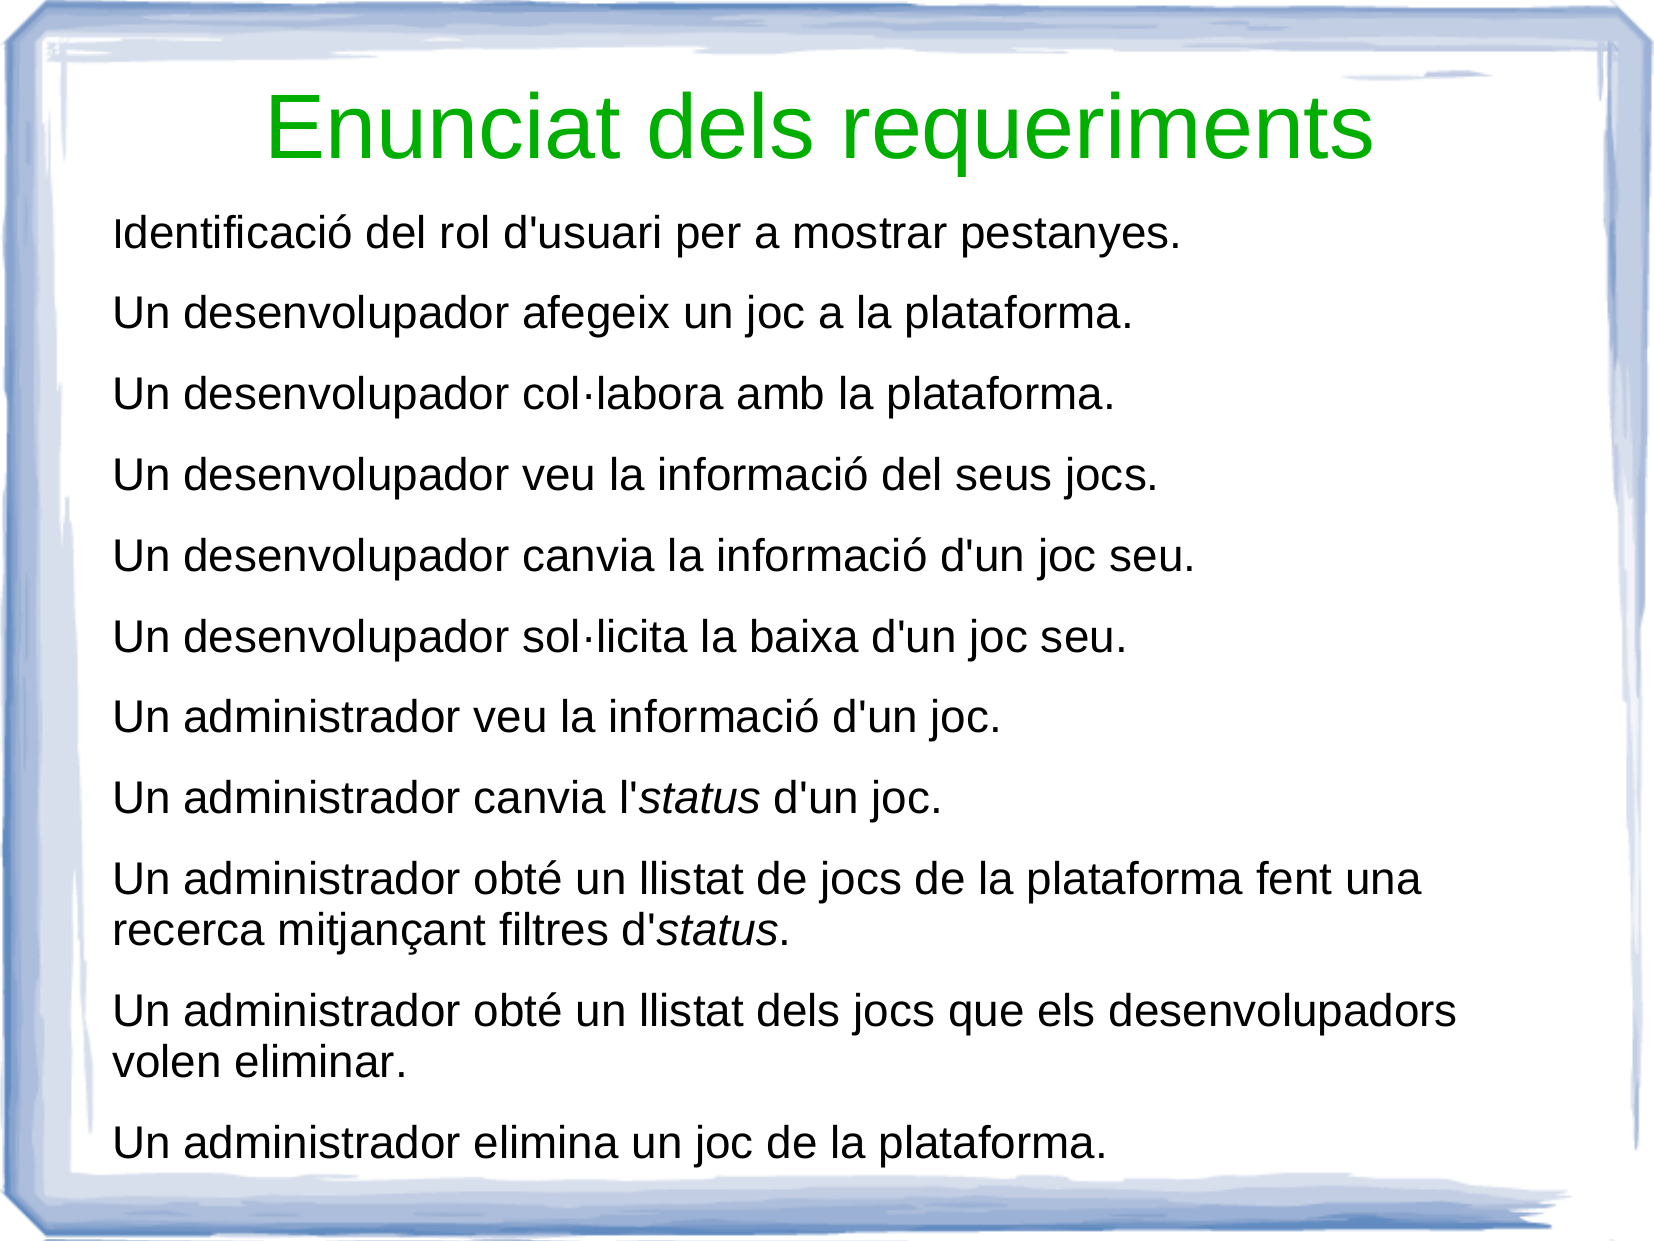

# Enunciat dels requeriments
Identificació del rol d'usuari per a mostrar pestanyes.
Un desenvolupador afegeix un joc a la plataforma.
Un desenvolupador col·labora amb la plataforma.
Un desenvolupador veu la informació del seus jocs.
Un desenvolupador canvia la informació d'un joc seu.
Un desenvolupador sol·licita la baixa d'un joc seu.
Un administrador veu la informació d'un joc.
Un administrador canvia l'status d'un joc.
Un administrador obté un llistat de jocs de la plataforma fent una recerca mitjançant filtres d'status.
Un administrador obté un llistat dels jocs que els desenvolupadors volen eliminar.
Un administrador elimina un joc de la plataforma.